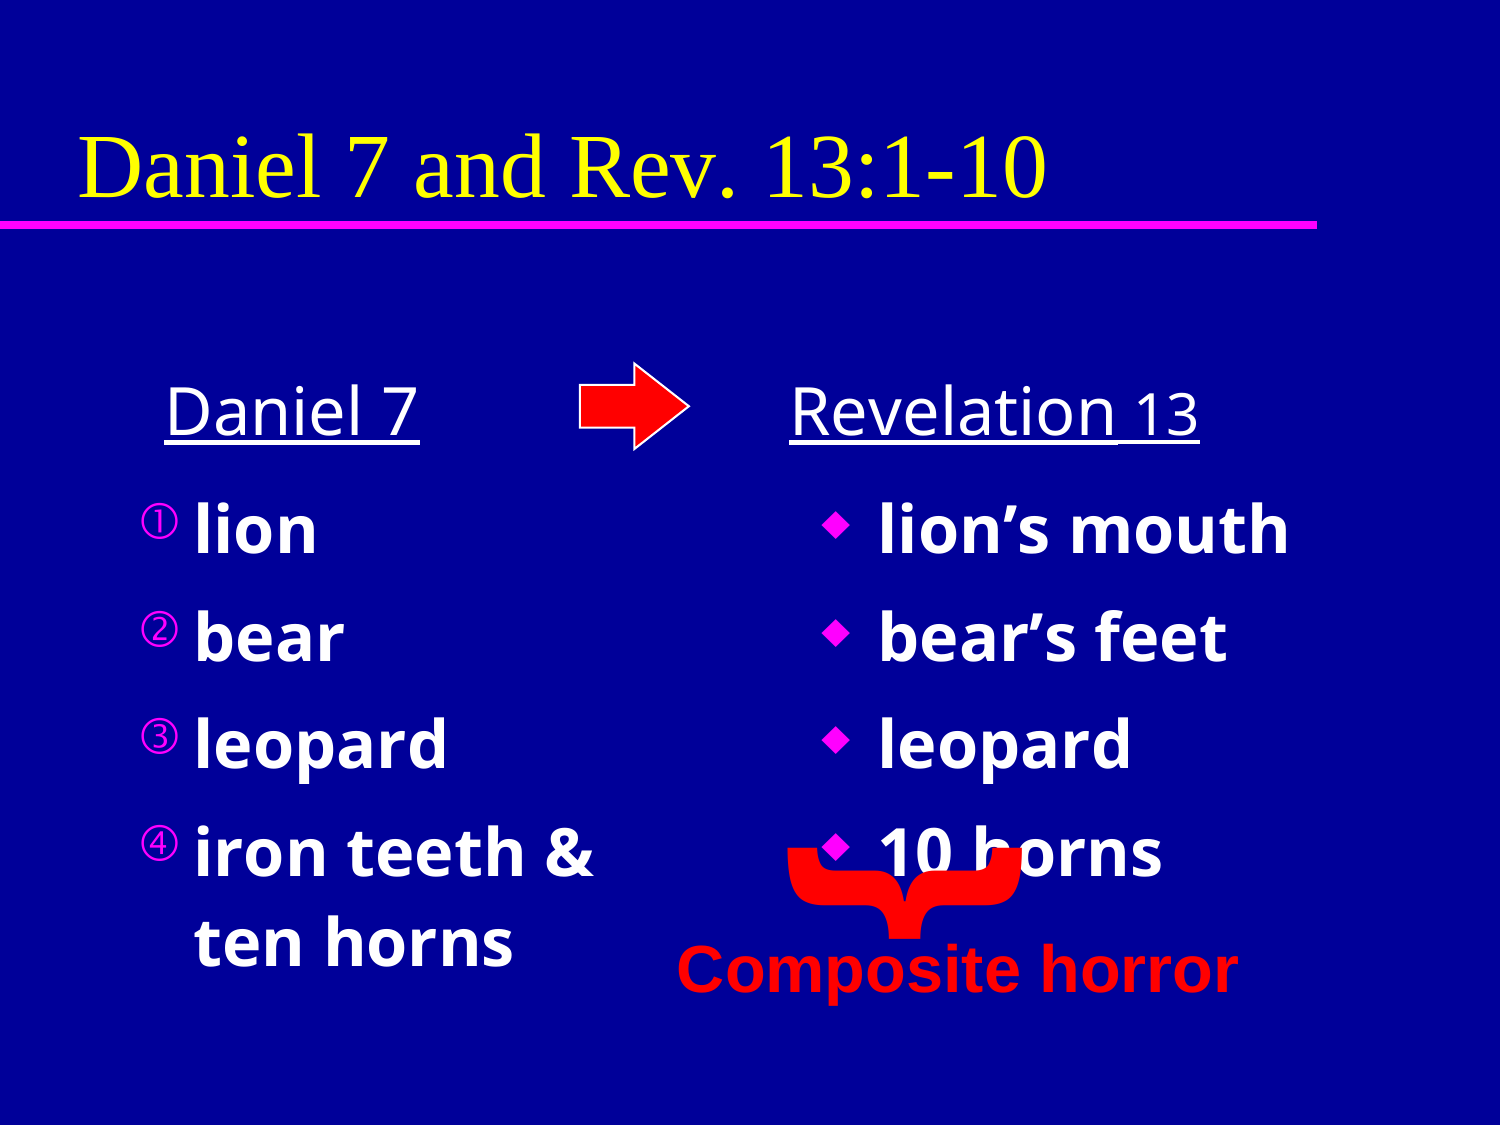

# Daniel 7 and Rev. 13:1-10
Daniel 7
Revelation 13
lion
bear
leopard
iron teeth &
ten horns
lion’s mouth
bear’s feet
leopard
10 horns
}
Composite horror